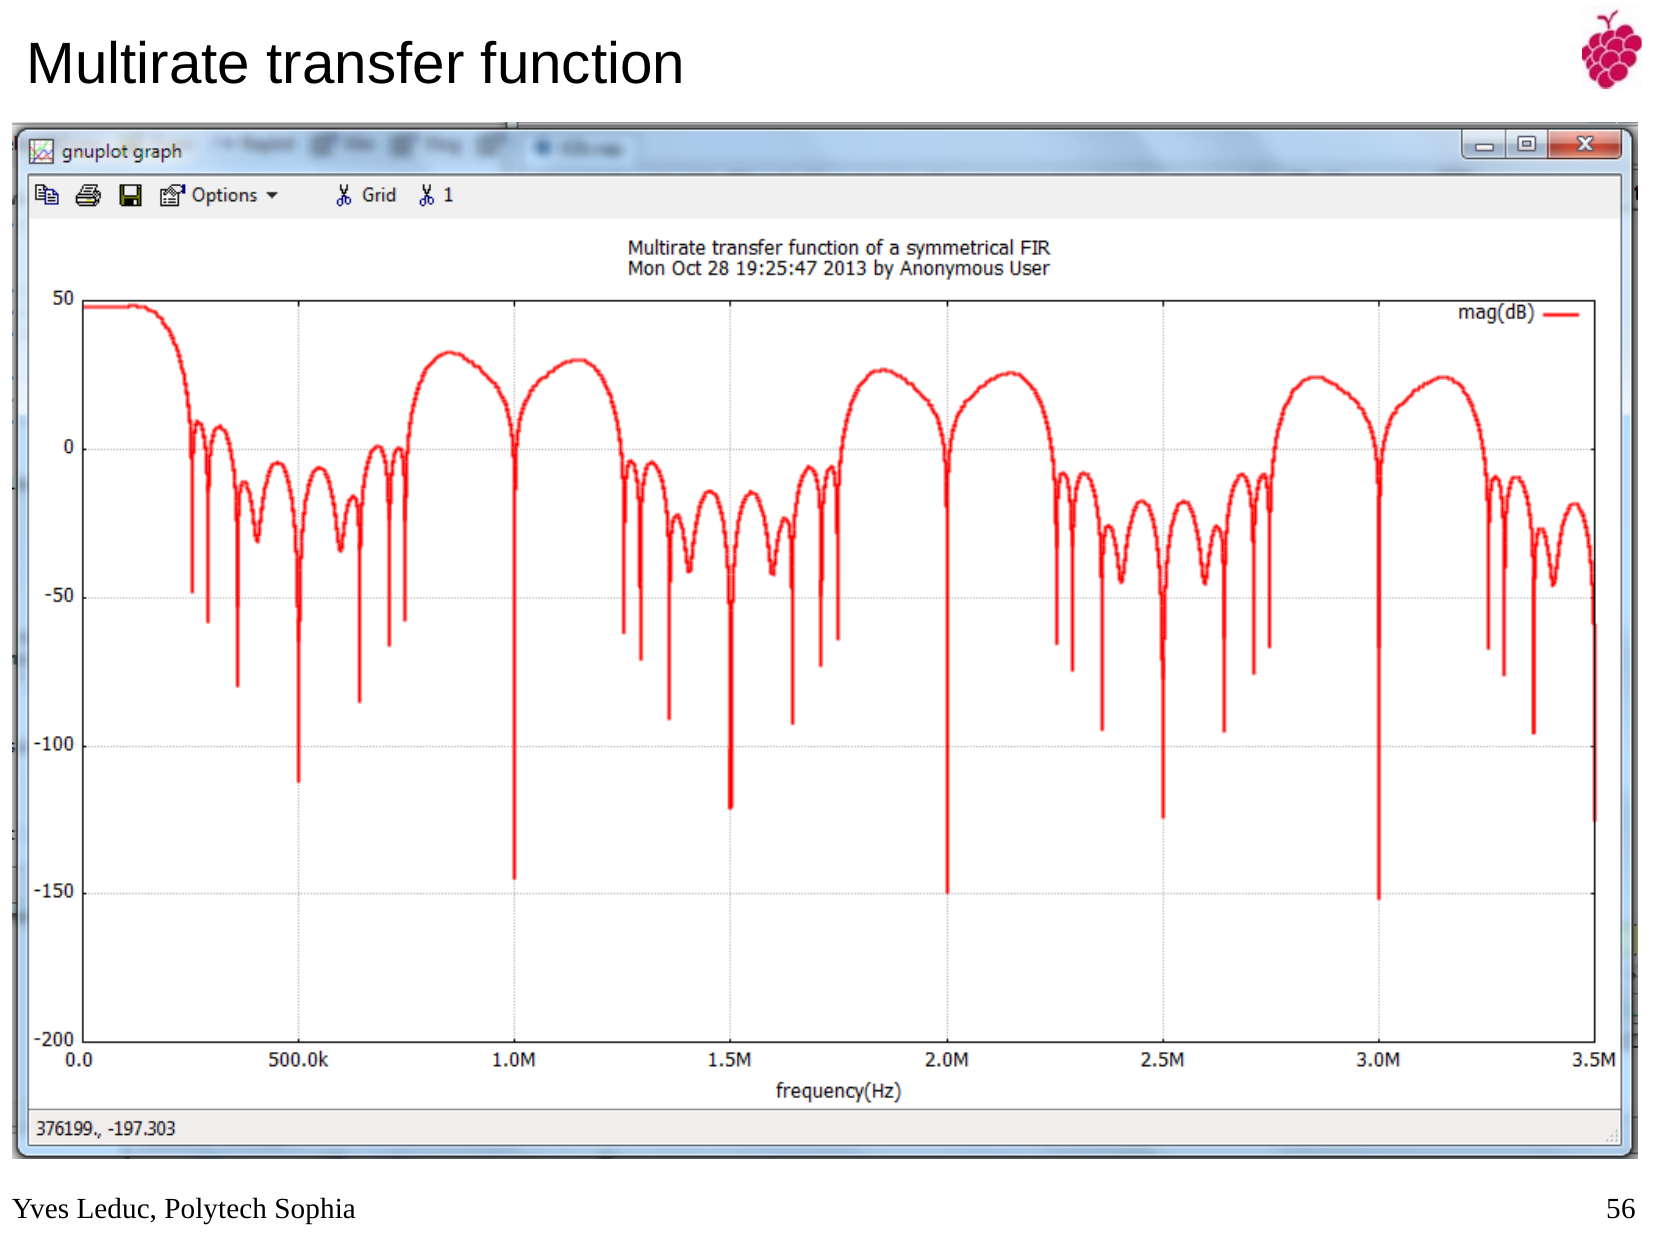

Multirate transfer function
the Answer !
Yves Leduc, Polytech Sophia
56